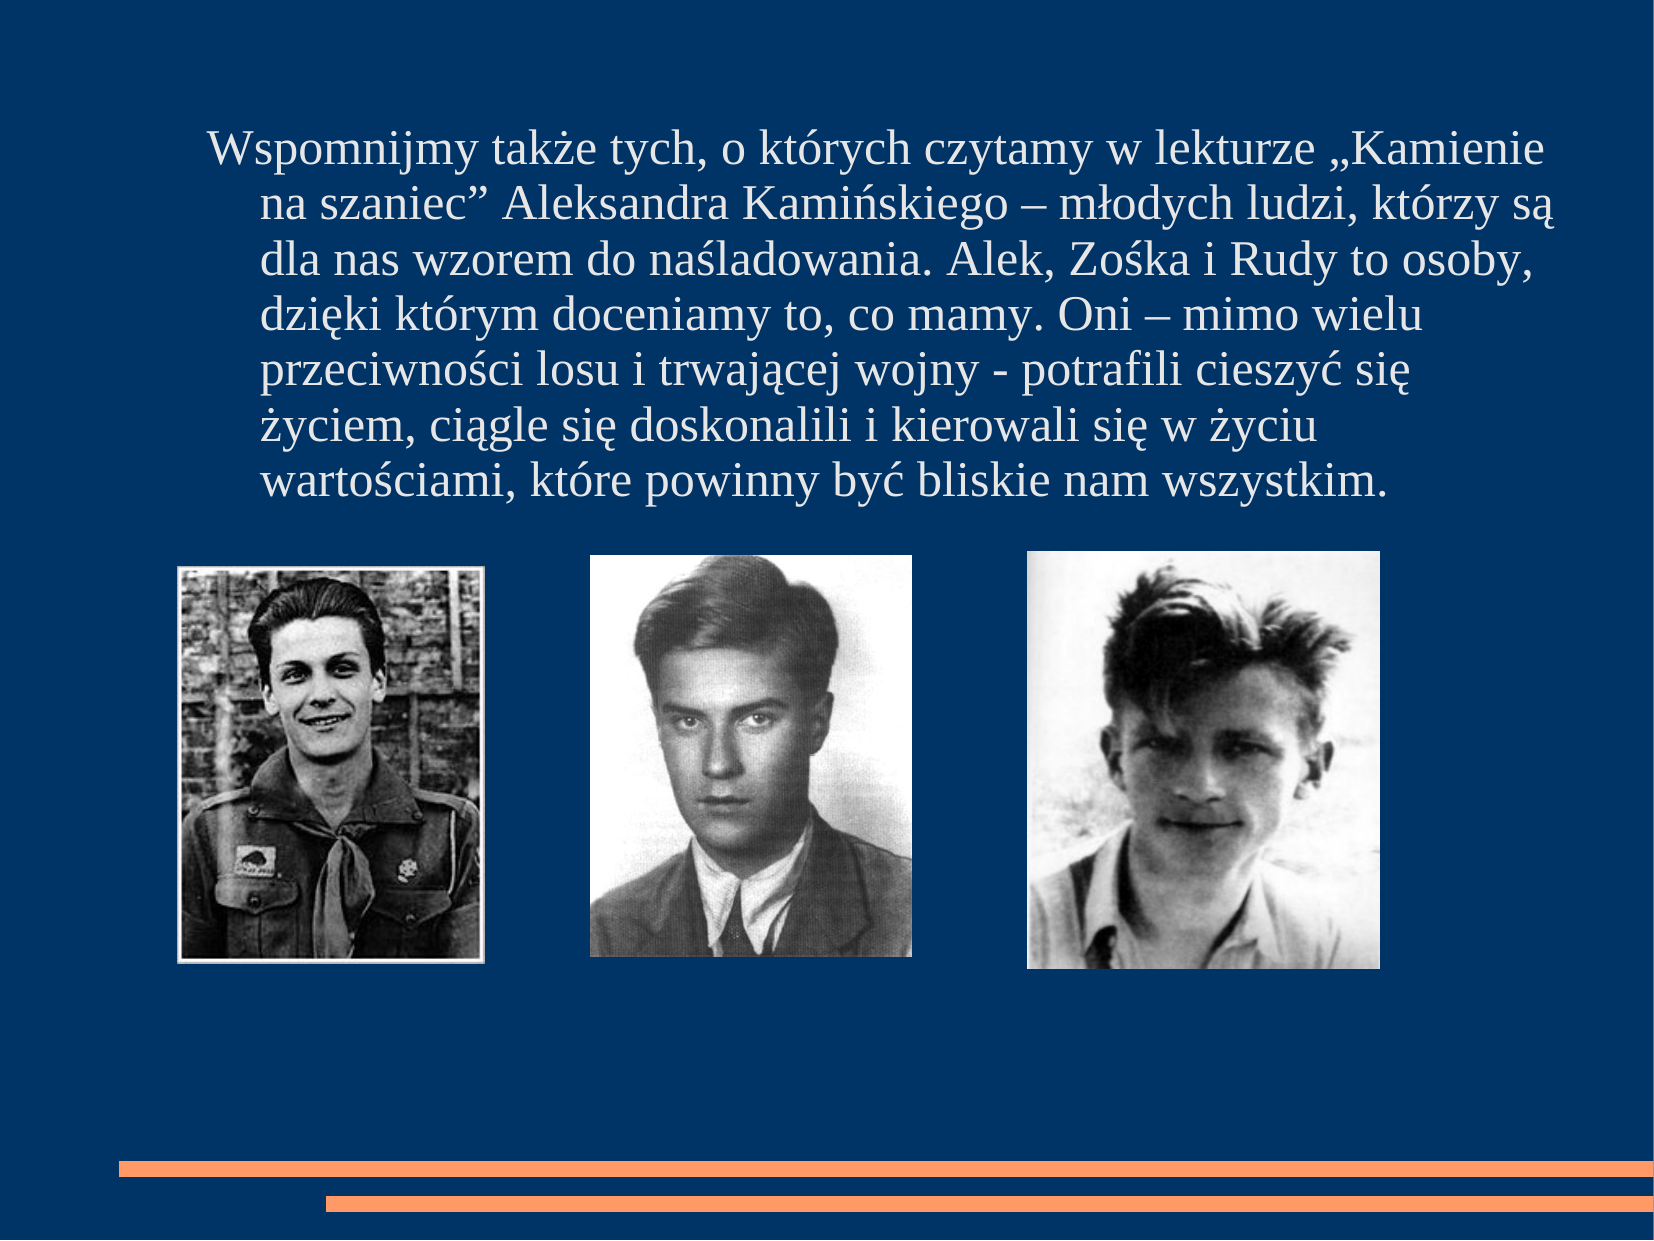

# Wspomnijmy także tych, o których czytamy w lekturze „Kamienie na szaniec” Aleksandra Kamińskiego – młodych ludzi, którzy są dla nas wzorem do naśladowania. Alek, Zośka i Rudy to osoby, dzięki którym doceniamy to, co mamy. Oni – mimo wielu przeciwności losu i trwającej wojny - potrafili cieszyć się życiem, ciągle się doskonalili i kierowali się w życiu wartościami, które powinny być bliskie nam wszystkim.